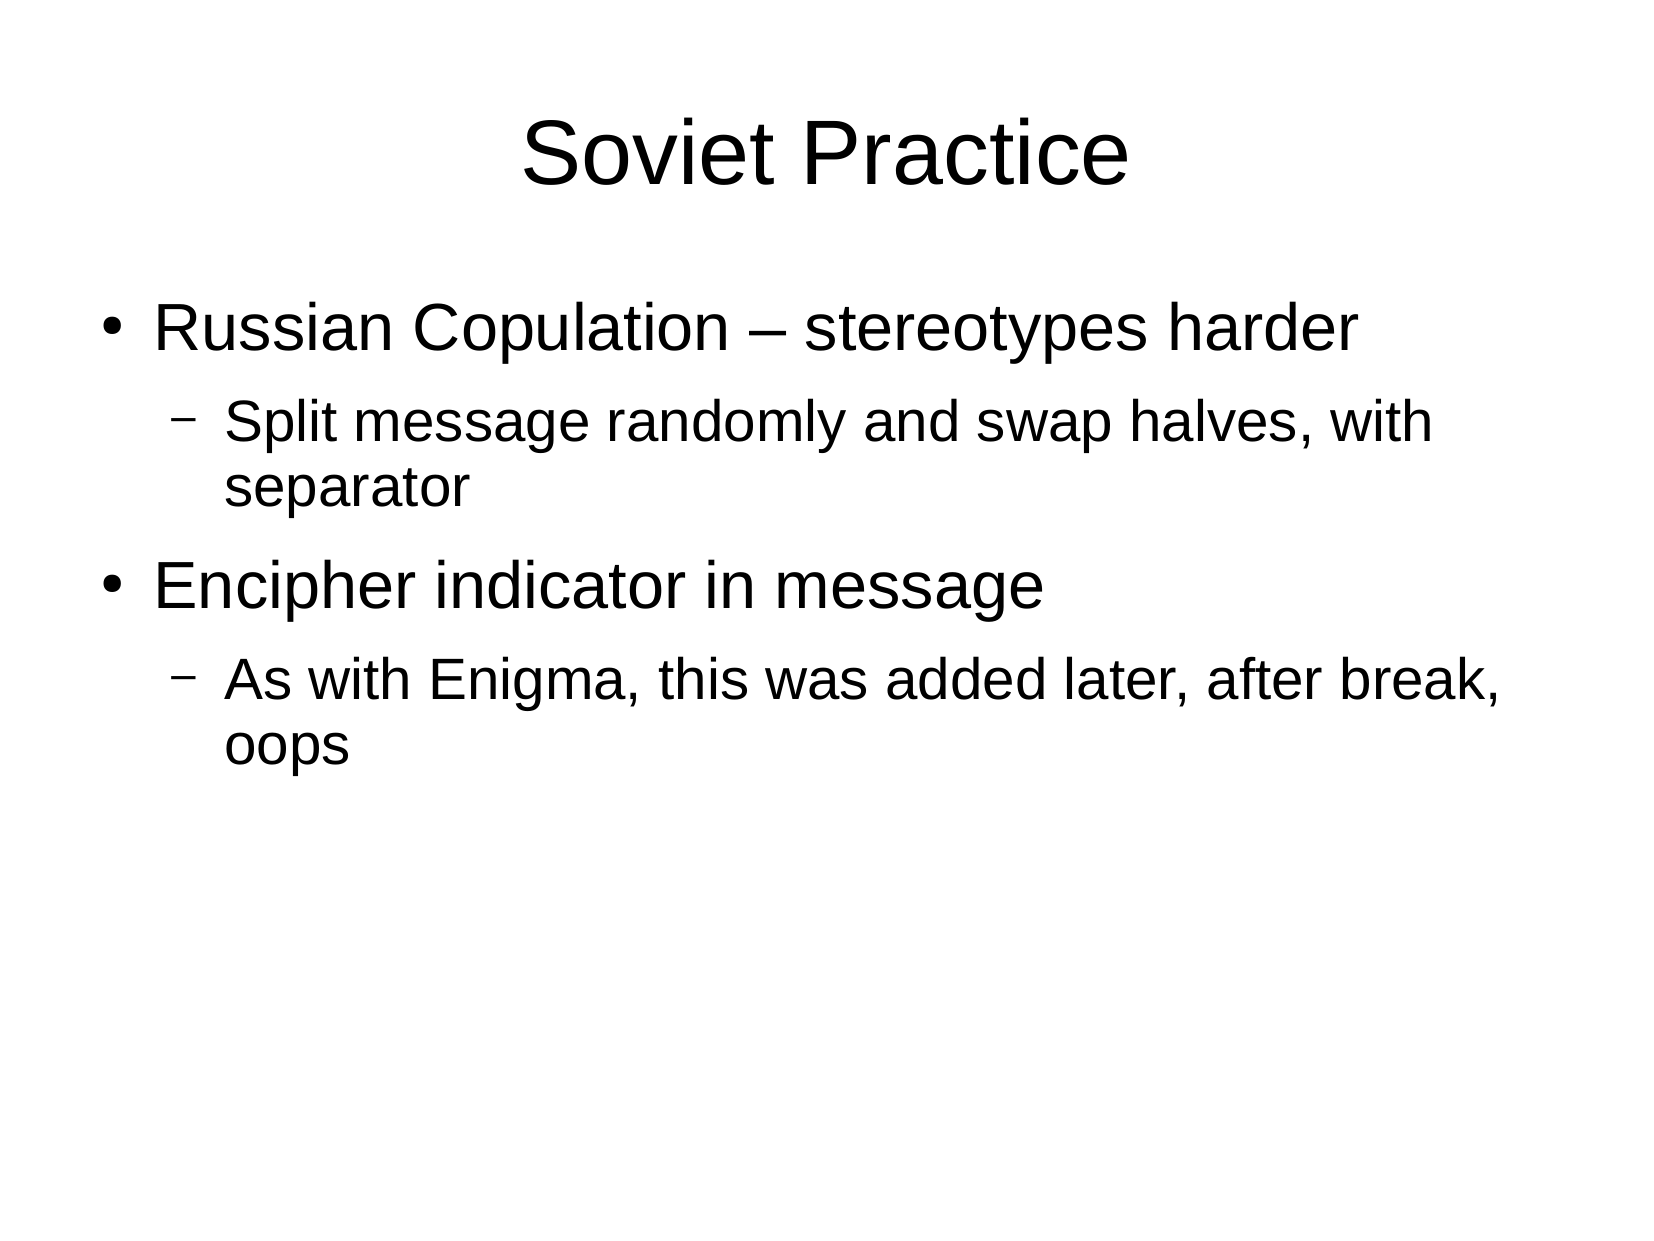

# Soviet Practice
Russian Copulation – stereotypes harder
Split message randomly and swap halves, with separator
Encipher indicator in message
As with Enigma, this was added later, after break, oops